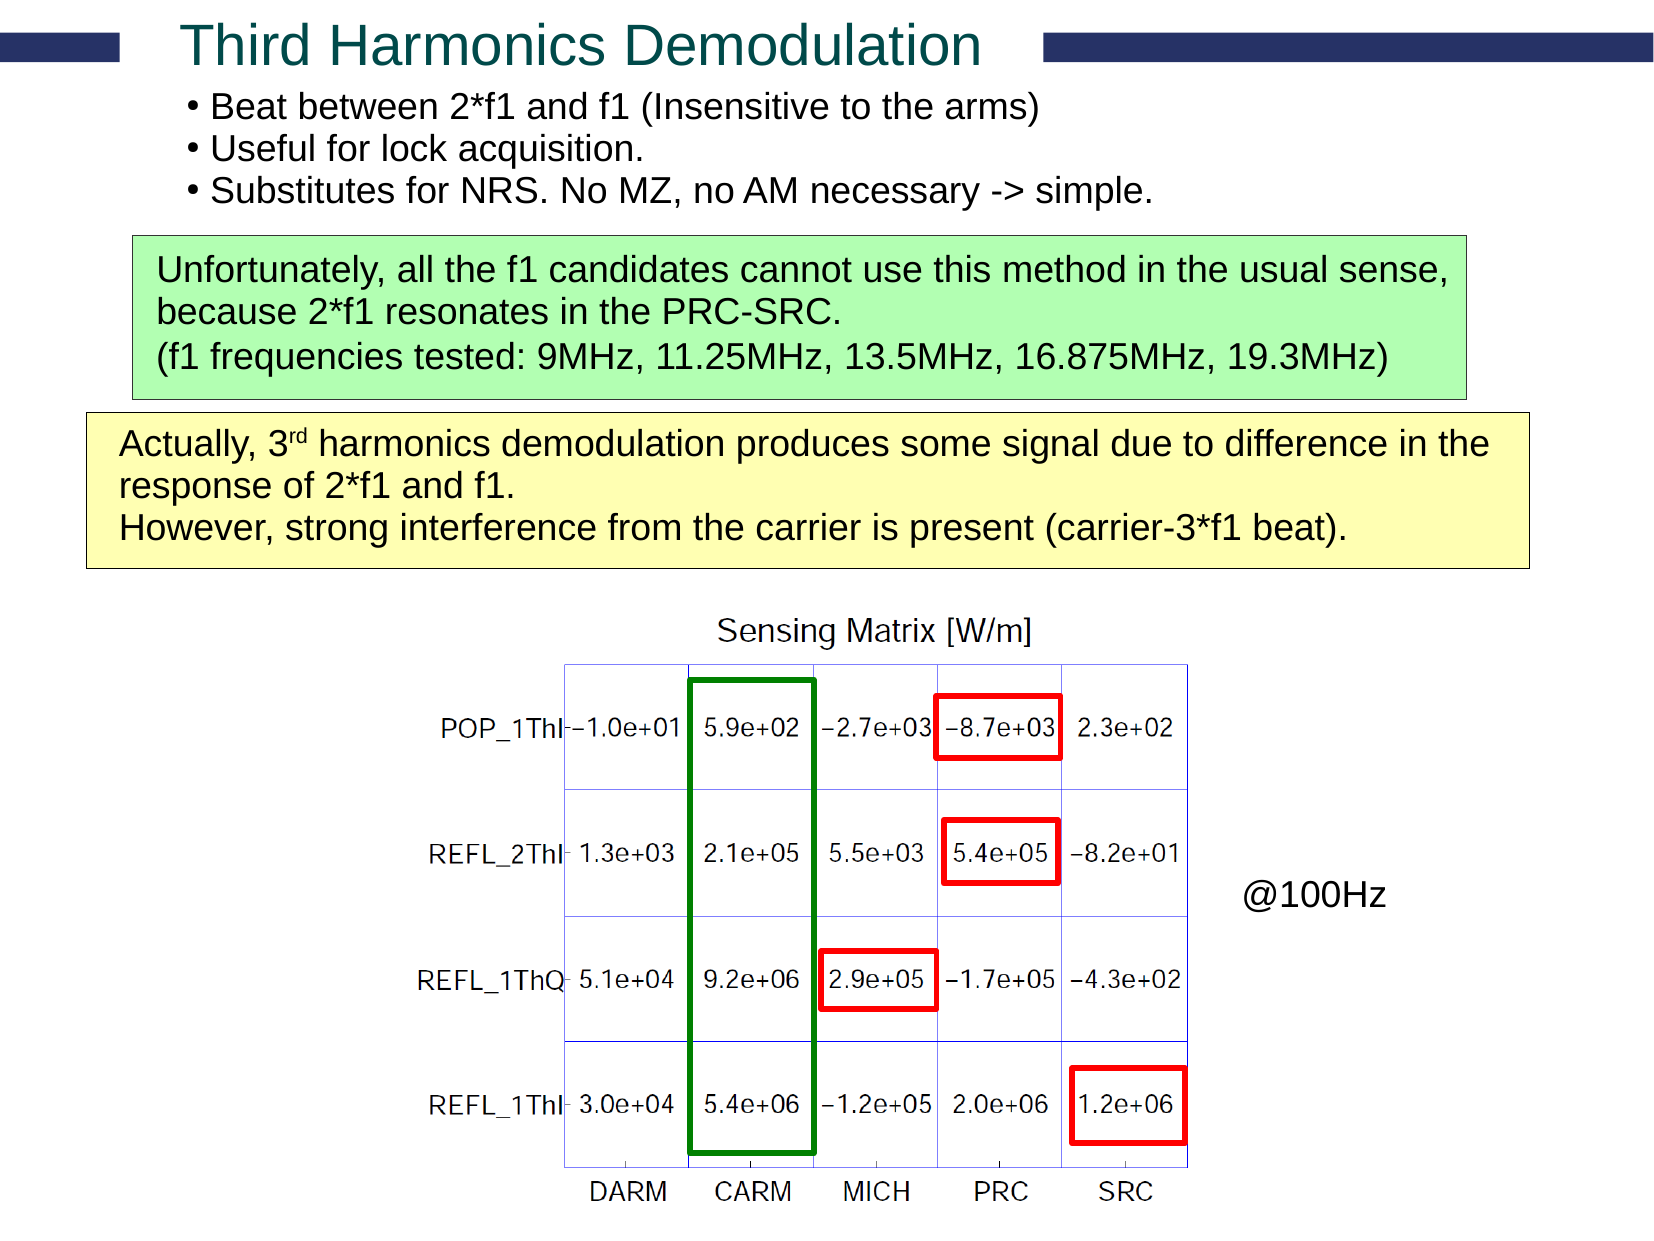

# Third Harmonics Demodulation
 Beat between 2*f1 and f1 (Insensitive to the arms)
 Useful for lock acquisition.
 Substitutes for NRS. No MZ, no AM necessary -> simple.
Unfortunately, all the f1 candidates cannot use this method in the usual sense,
because 2*f1 resonates in the PRC-SRC.
(f1 frequencies tested: 9MHz, 11.25MHz, 13.5MHz, 16.875MHz, 19.3MHz)
Actually, 3rd harmonics demodulation produces some signal due to difference in the
response of 2*f1 and f1.
However, strong interference from the carrier is present (carrier-3*f1 beat).
@100Hz